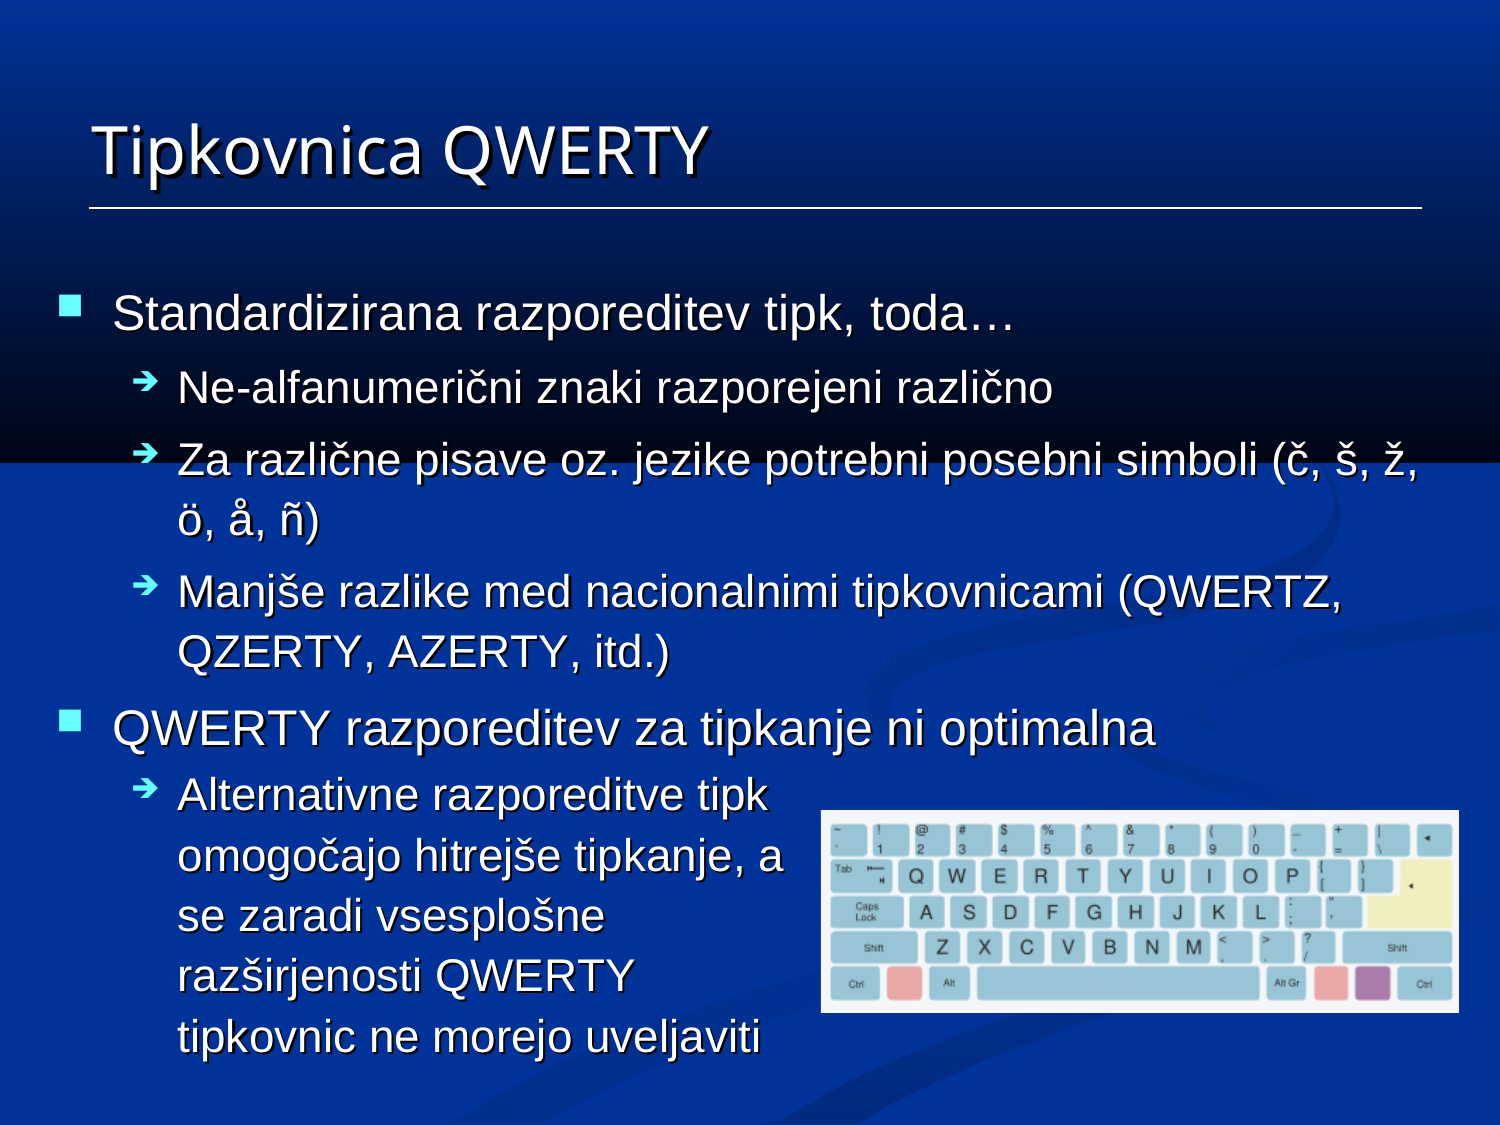

Tipkovnica QWERTY
# Standardizirana razporeditev tipk, toda…
Ne-alfanumerični znaki razporejeni različno
Za različne pisave oz. jezike potrebni posebni simboli (č, š, ž, ö, å, ñ)
Manjše razlike med nacionalnimi tipkovnicami (QWERTZ, QZERTY, AZERTY, itd.)
QWERTY razporeditev za tipkanje ni optimalna
Alternativne razporeditve tipk omogočajo hitrejše tipkanje, a se zaradi vsesplošne razširjenosti QWERTY tipkovnic ne morejo uveljaviti